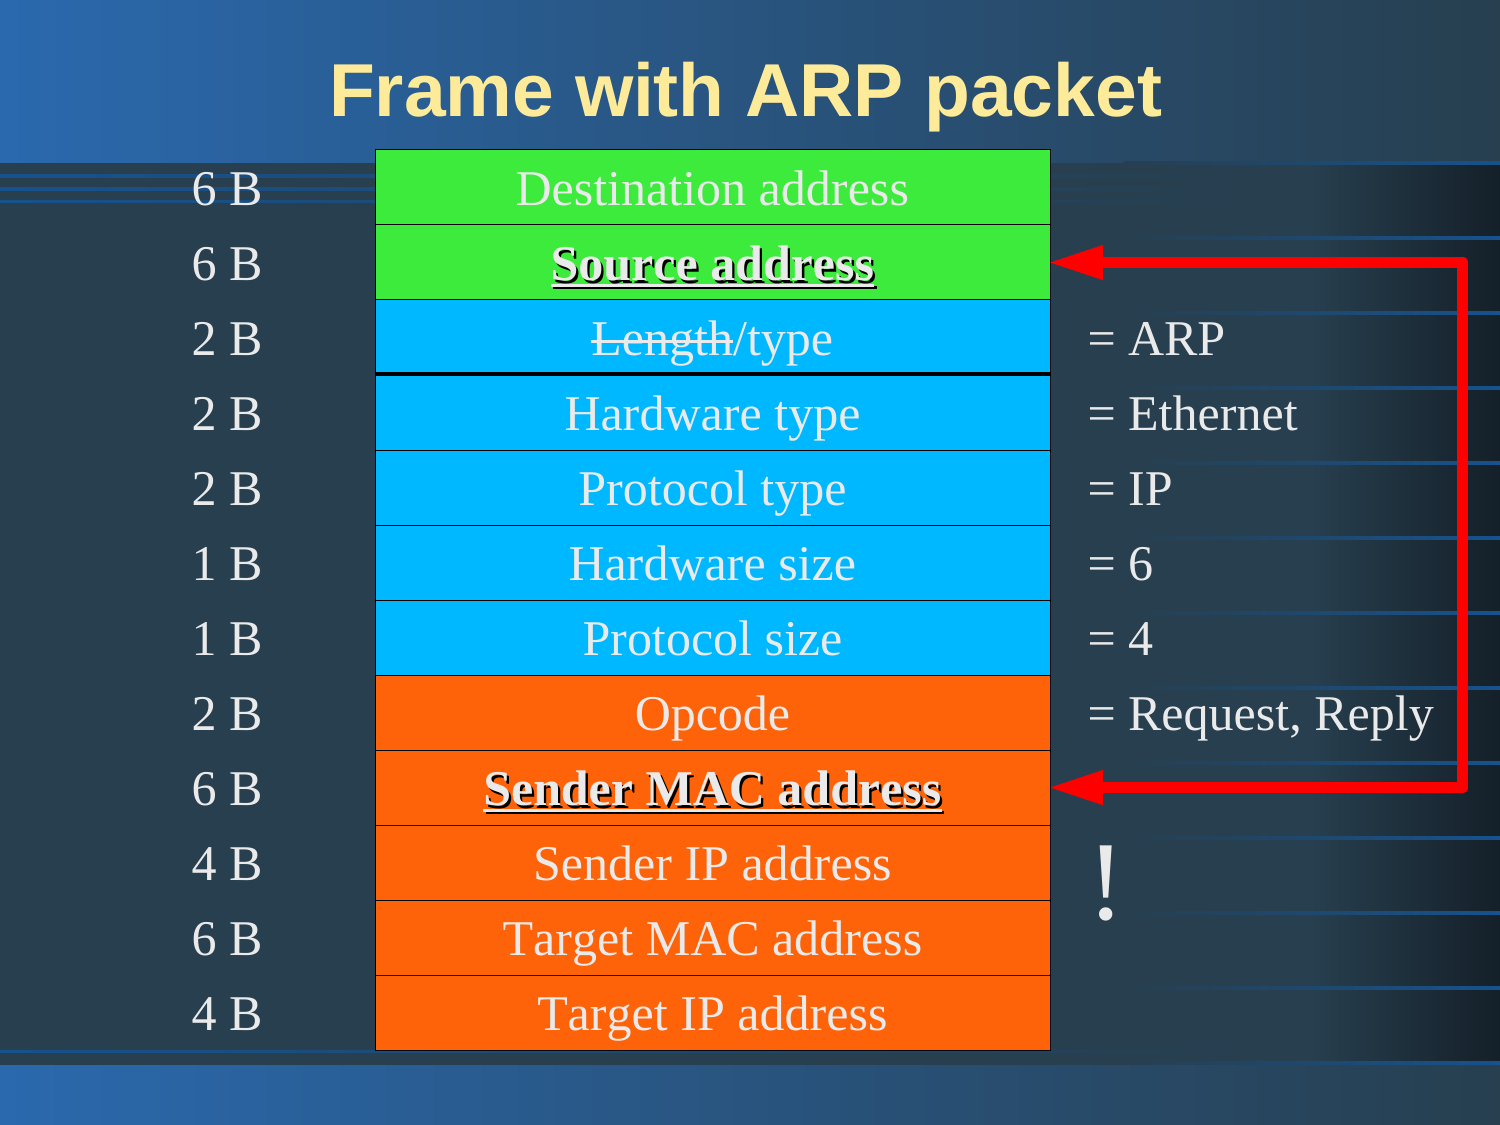

# Frame with ARP packet
6 B
Destination address
6 B
Source address
2 B
Length/type
= ARP
2 B
Hardware type
= Ethernet
2 B
Protocol type
= IP
1 B
Hardware size
= 6
1 B
Protocol size
= 4
2 B
Opcode
= Request, Reply
6 B
Sender MAC address
!
4 B
Sender IP address
6 B
Target MAC address
4 B
Target IP address